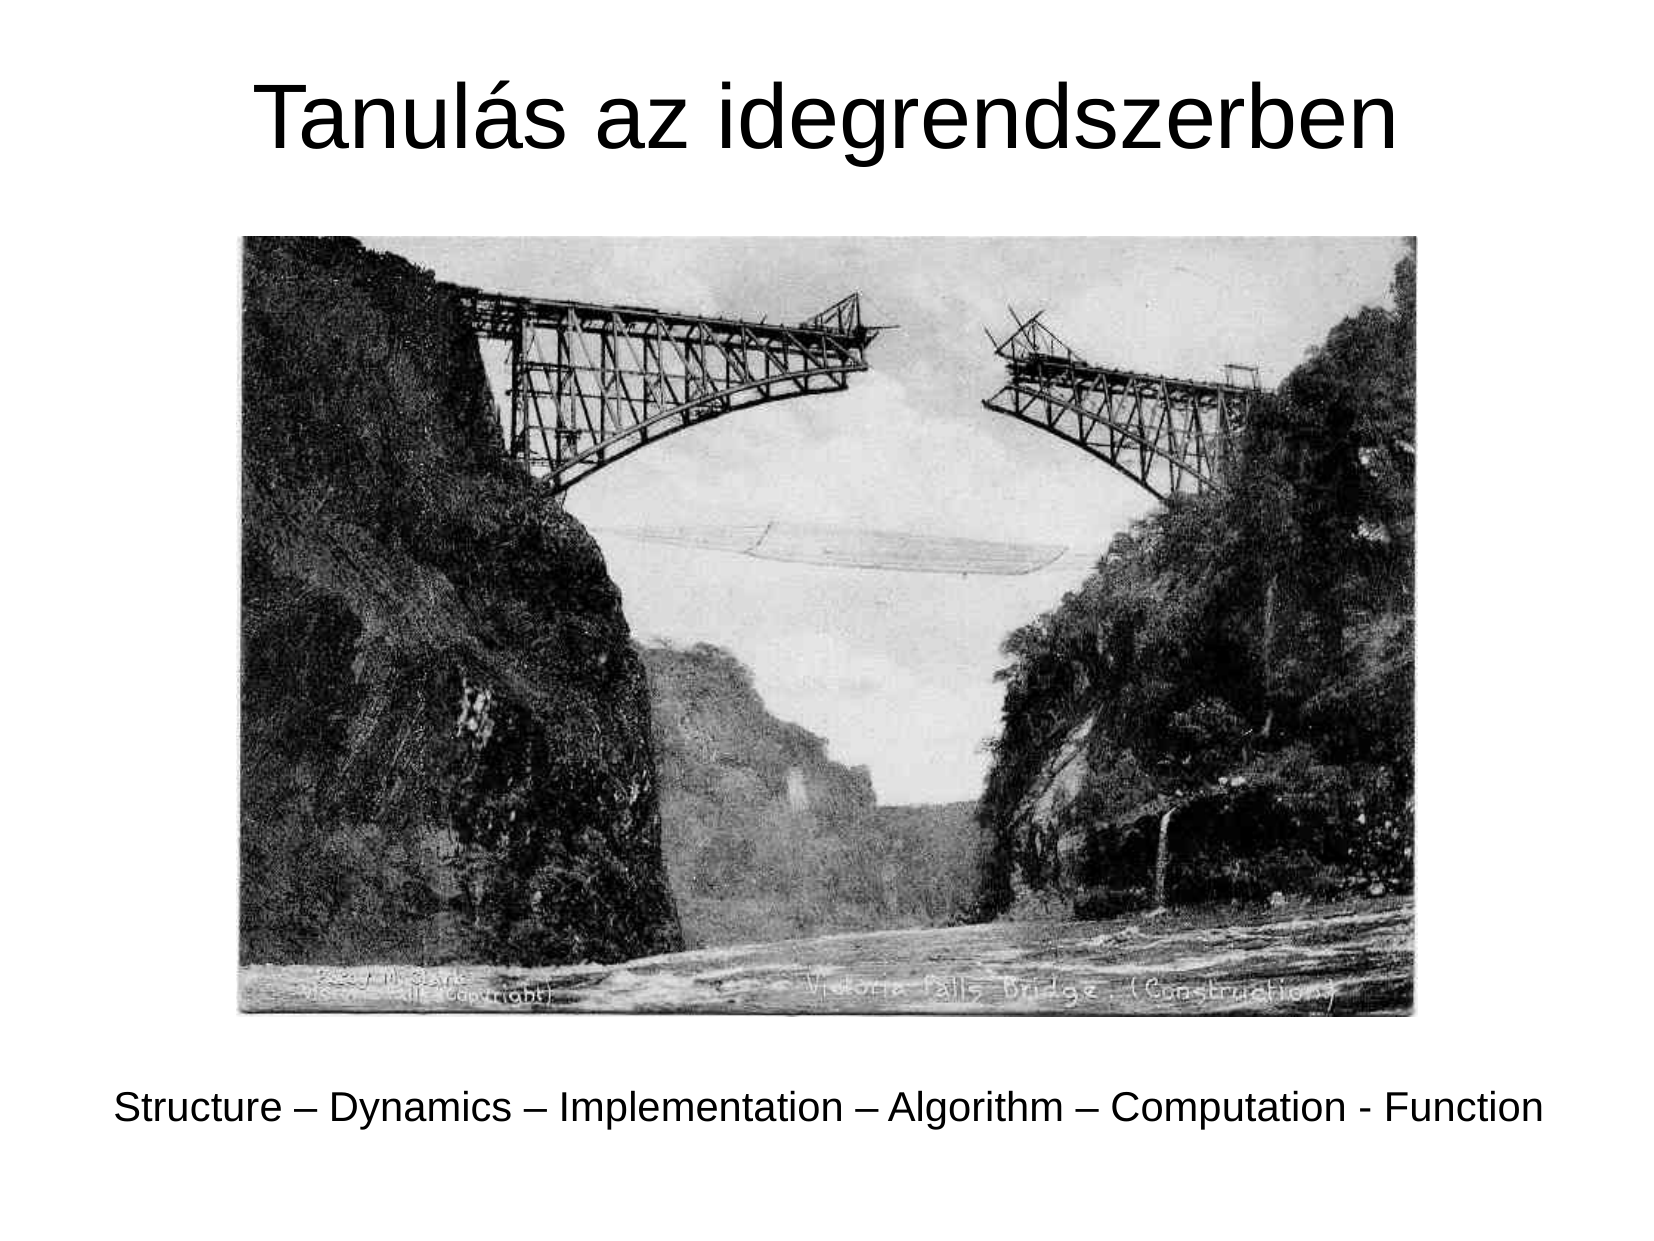

# Tanulás az idegrendszerben
Structure – Dynamics – Implementation – Algorithm – Computation - Function